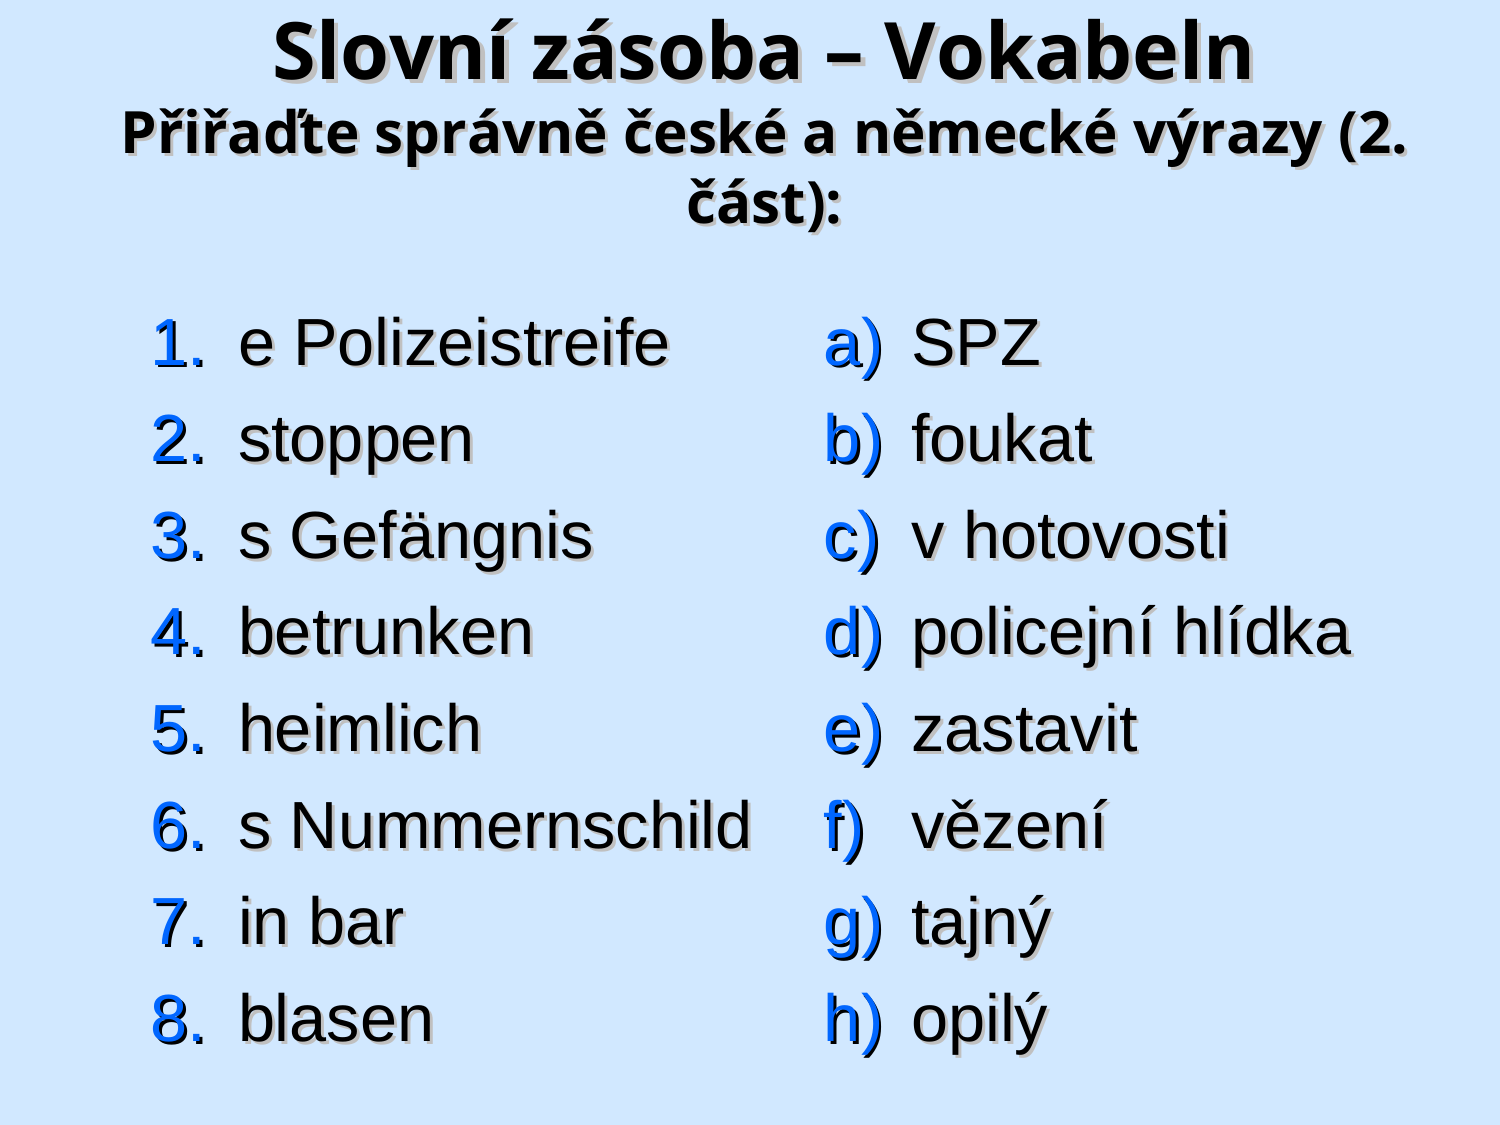

# Slovní zásoba – Vokabeln Přiřaďte správně české a německé výrazy (2. část):
e Polizeistreife
stoppen
s Gefängnis
betrunken
heimlich
s Nummernschild
in bar
blasen
SPZ
foukat
v hotovosti
policejní hlídka
zastavit
vězení
tajný
opilý